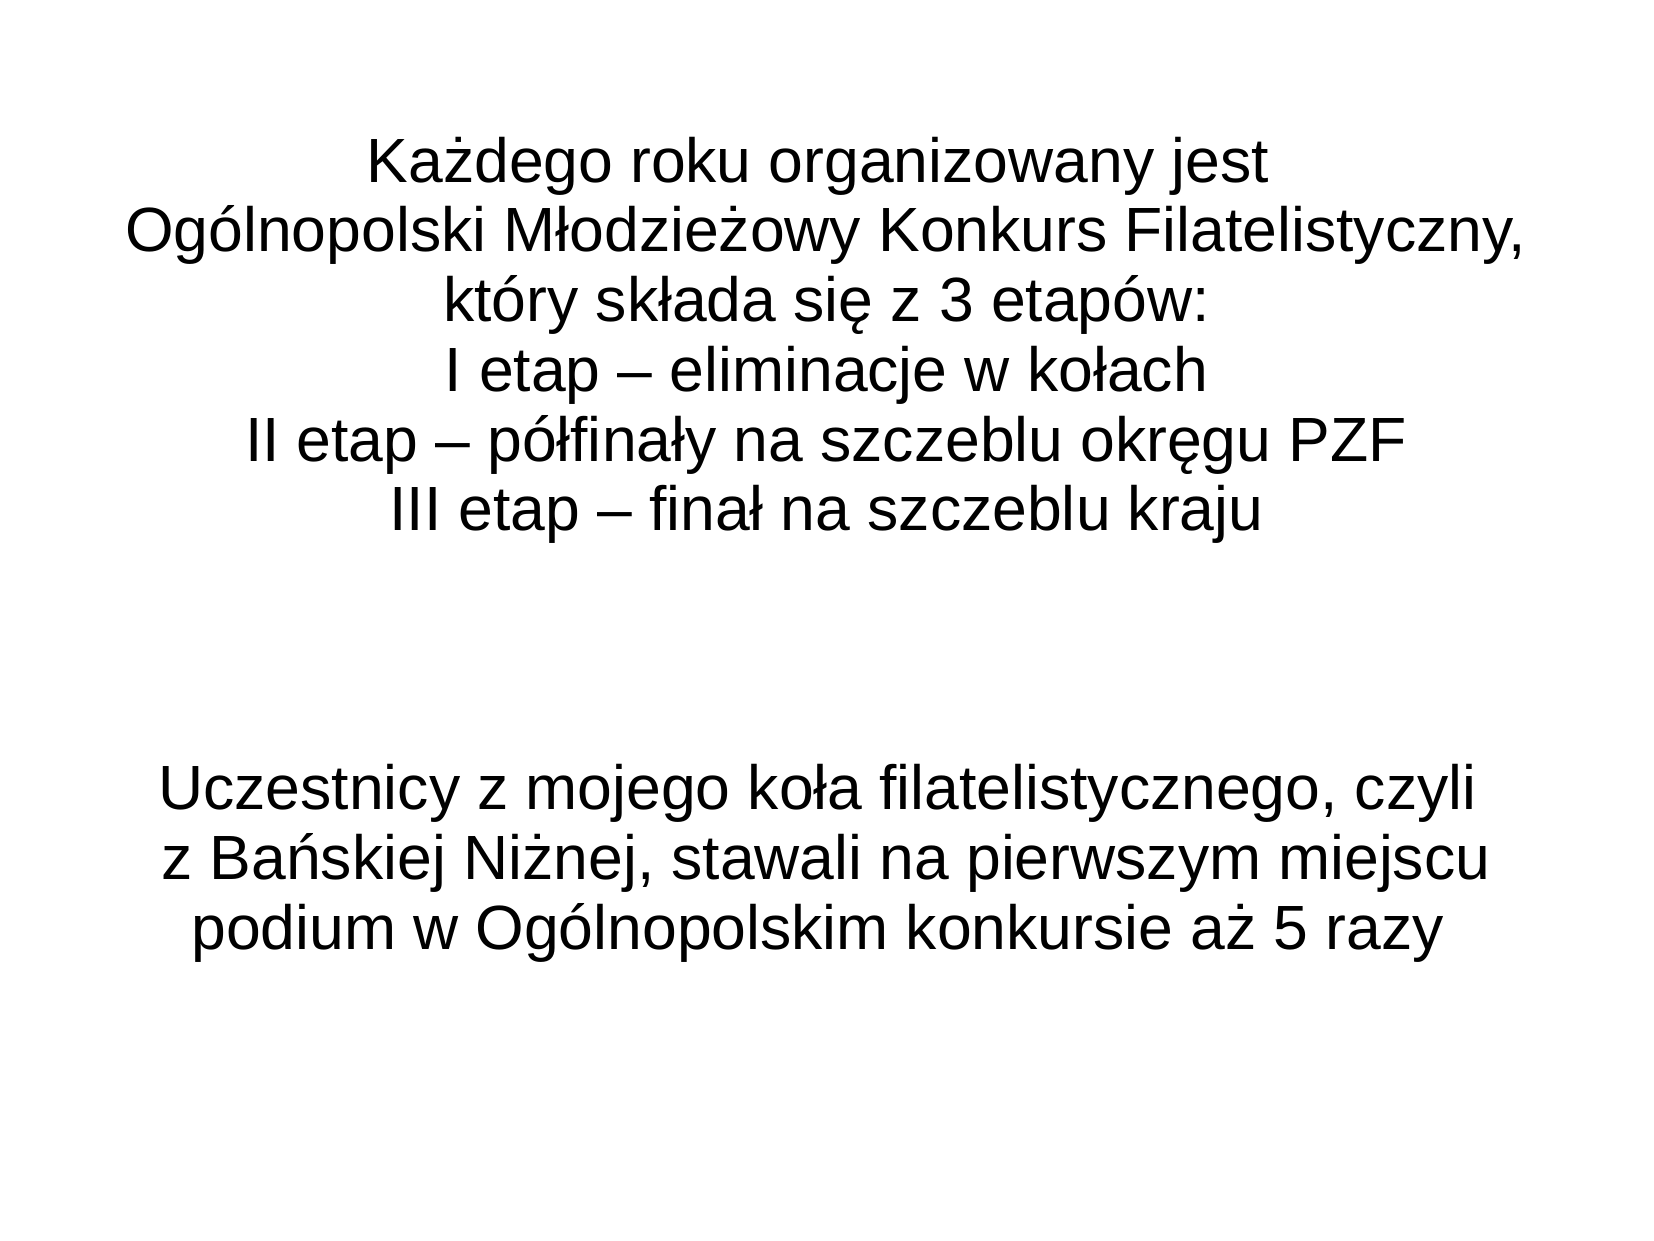

# Każdego roku organizowany jest
Ogólnopolski Młodzieżowy Konkurs Filatelistyczny,
który składa się z 3 etapów:
I etap – eliminacje w kołach
II etap – półfinały na szczeblu okręgu PZF
III etap – finał na szczeblu kraju
Uczestnicy z mojego koła filatelistycznego, czyli
z Bańskiej Niżnej, stawali na pierwszym miejscu
podium w Ogólnopolskim konkursie aż 5 razy